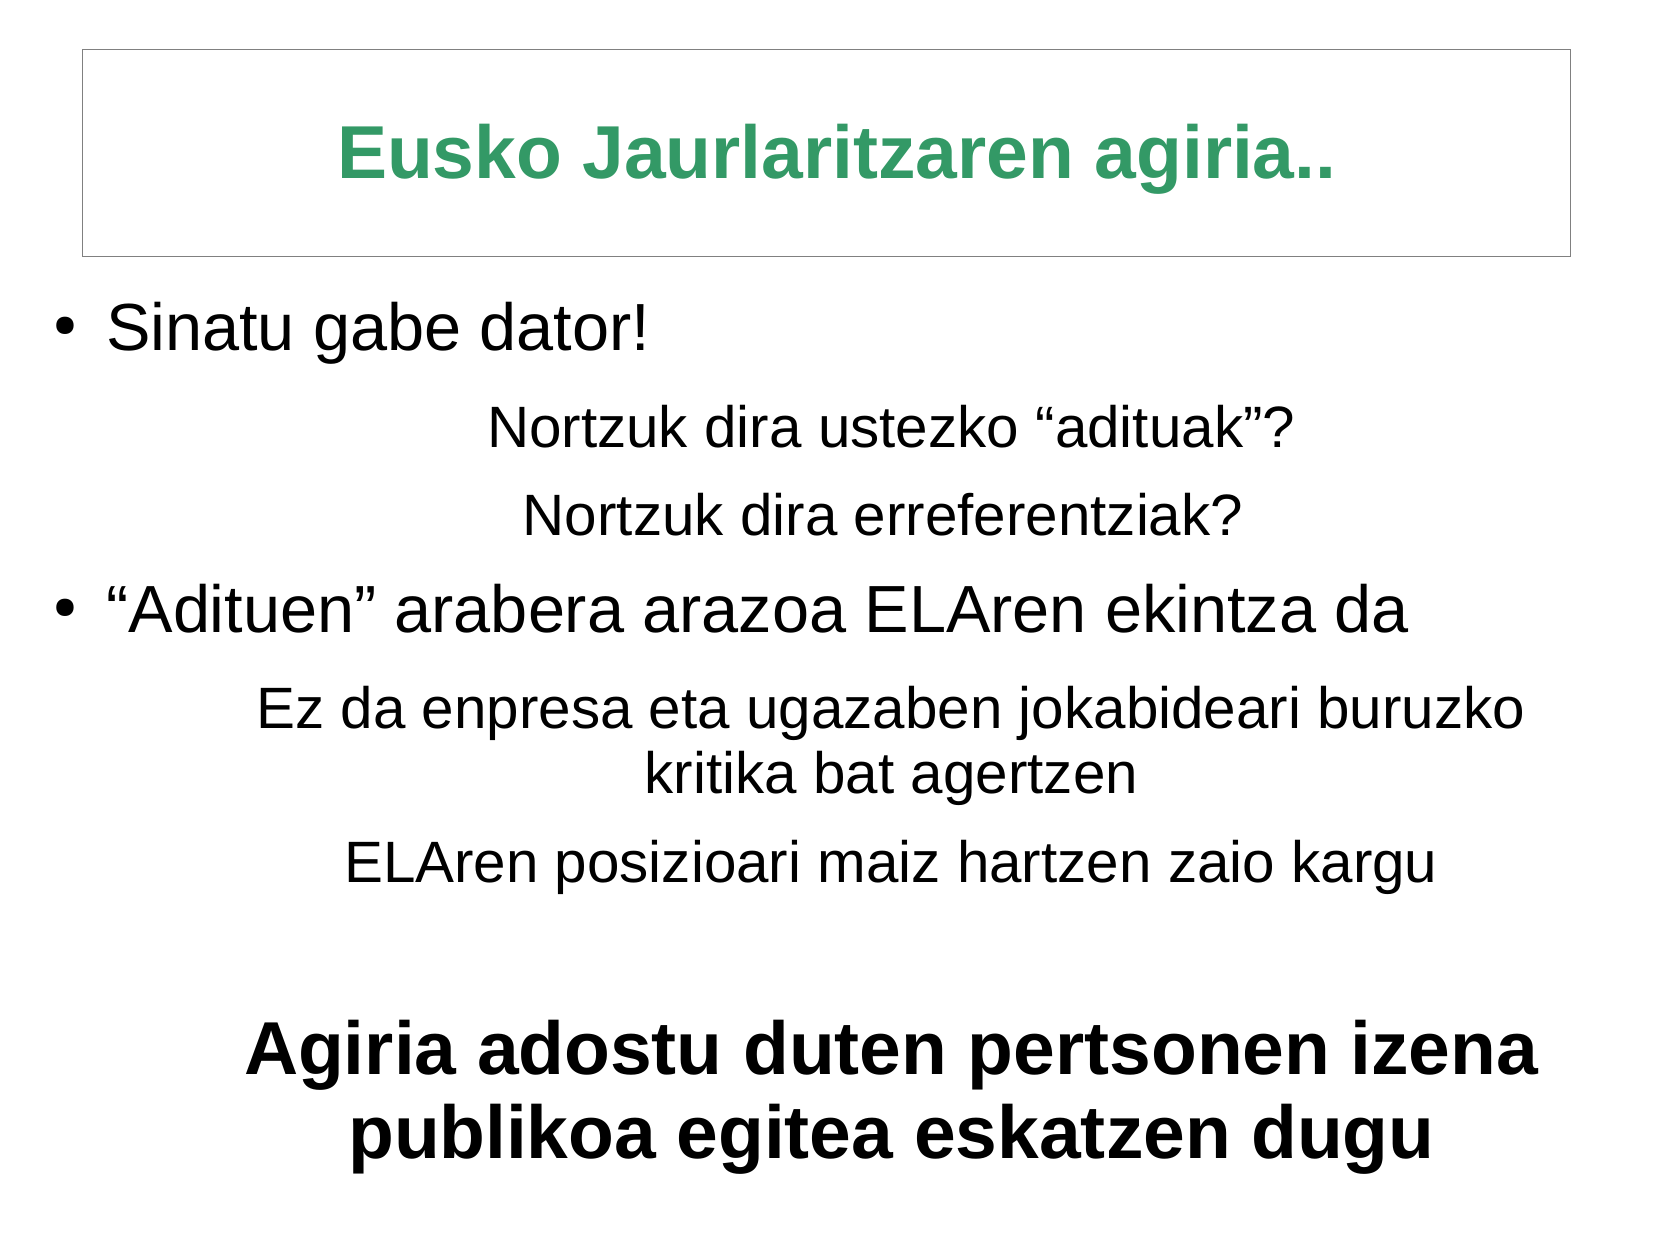

# Eusko Jaurlaritzaren agiria..
Sinatu gabe dator!
Nortzuk dira ustezko “adituak”?
Nortzuk dira erreferentziak?
“Adituen” arabera arazoa ELAren ekintza da
Ez da enpresa eta ugazaben jokabideari buruzko kritika bat agertzen
ELAren posizioari maiz hartzen zaio kargu
Agiria adostu duten pertsonen izena publikoa egitea eskatzen dugu